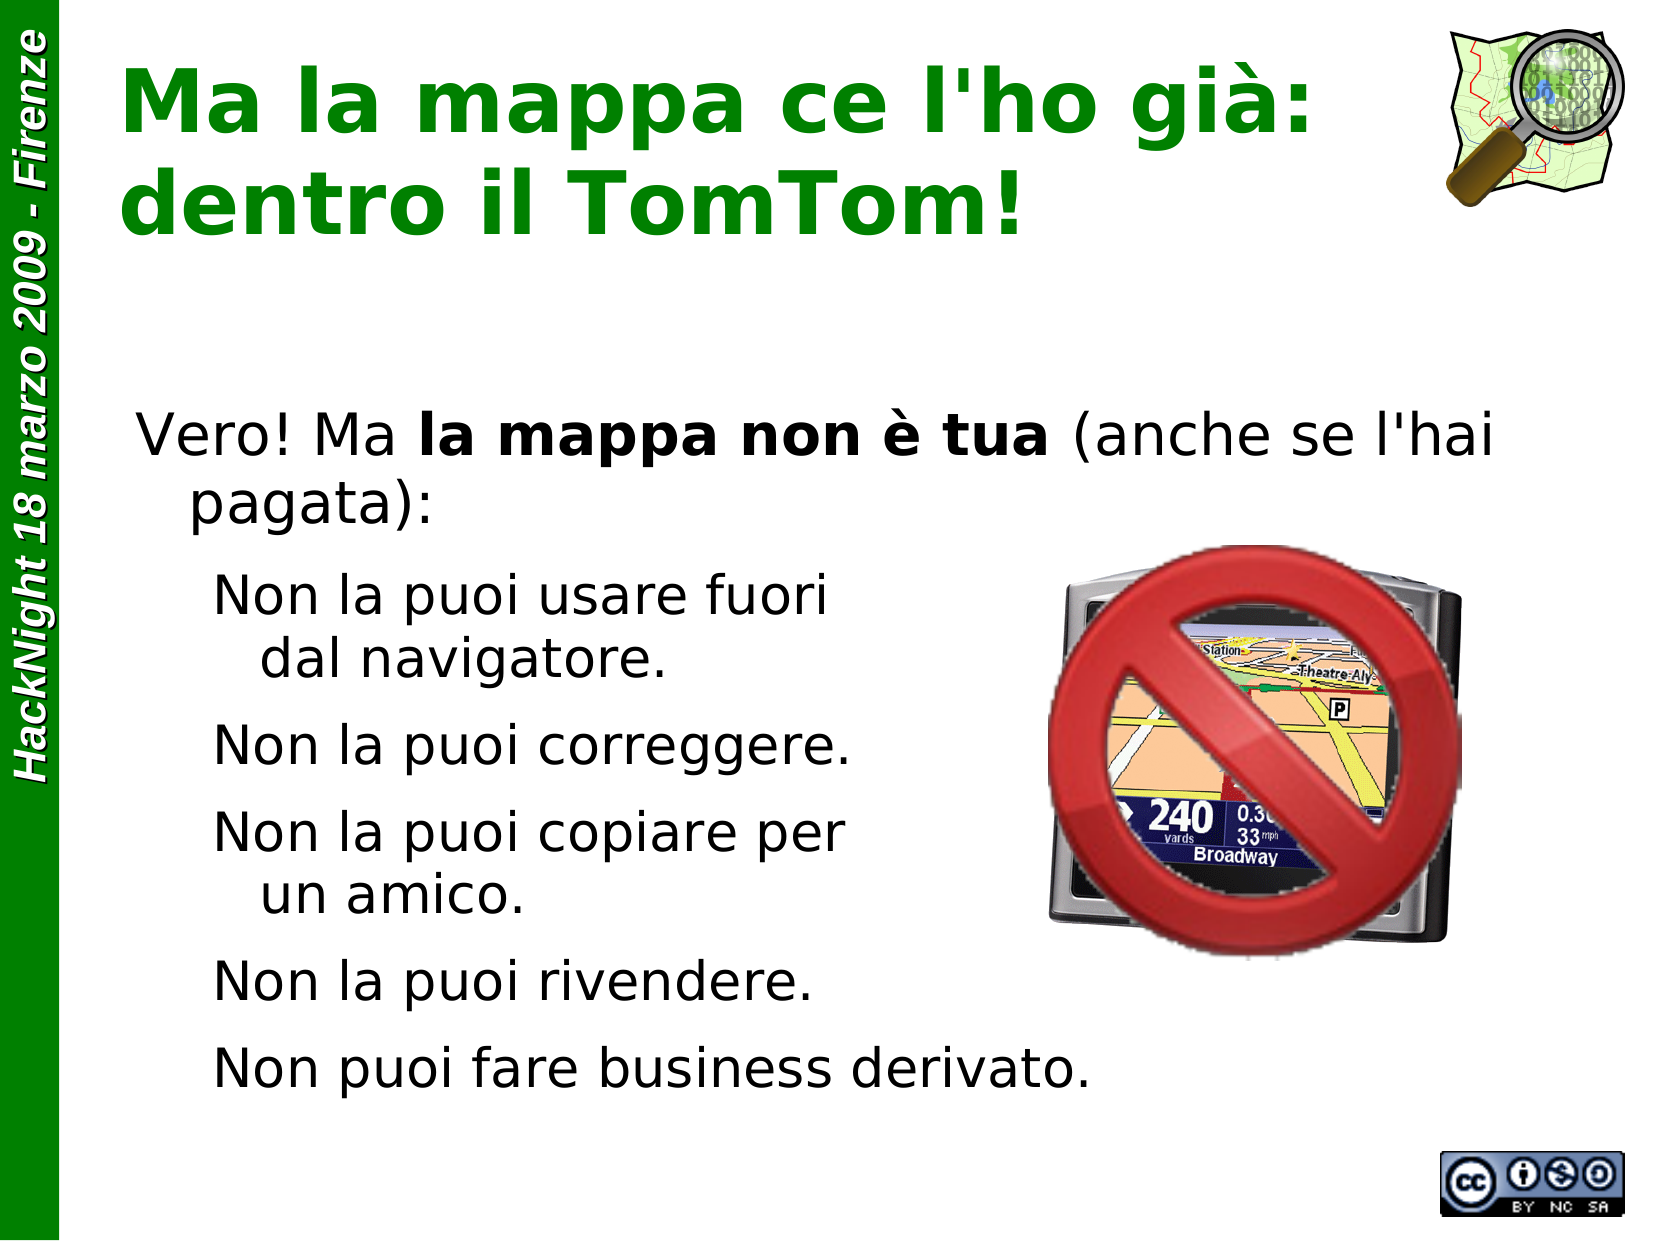

# Ma la mappa ce l'ho già: dentro il TomTom!
Vero! Ma la mappa non è tua (anche se l'hai pagata):
Non la puoi usare fuori
dal navigatore.
Non la puoi correggere.
Non la puoi copiare per
un amico.
Non la puoi rivendere.
Non puoi fare business derivato.